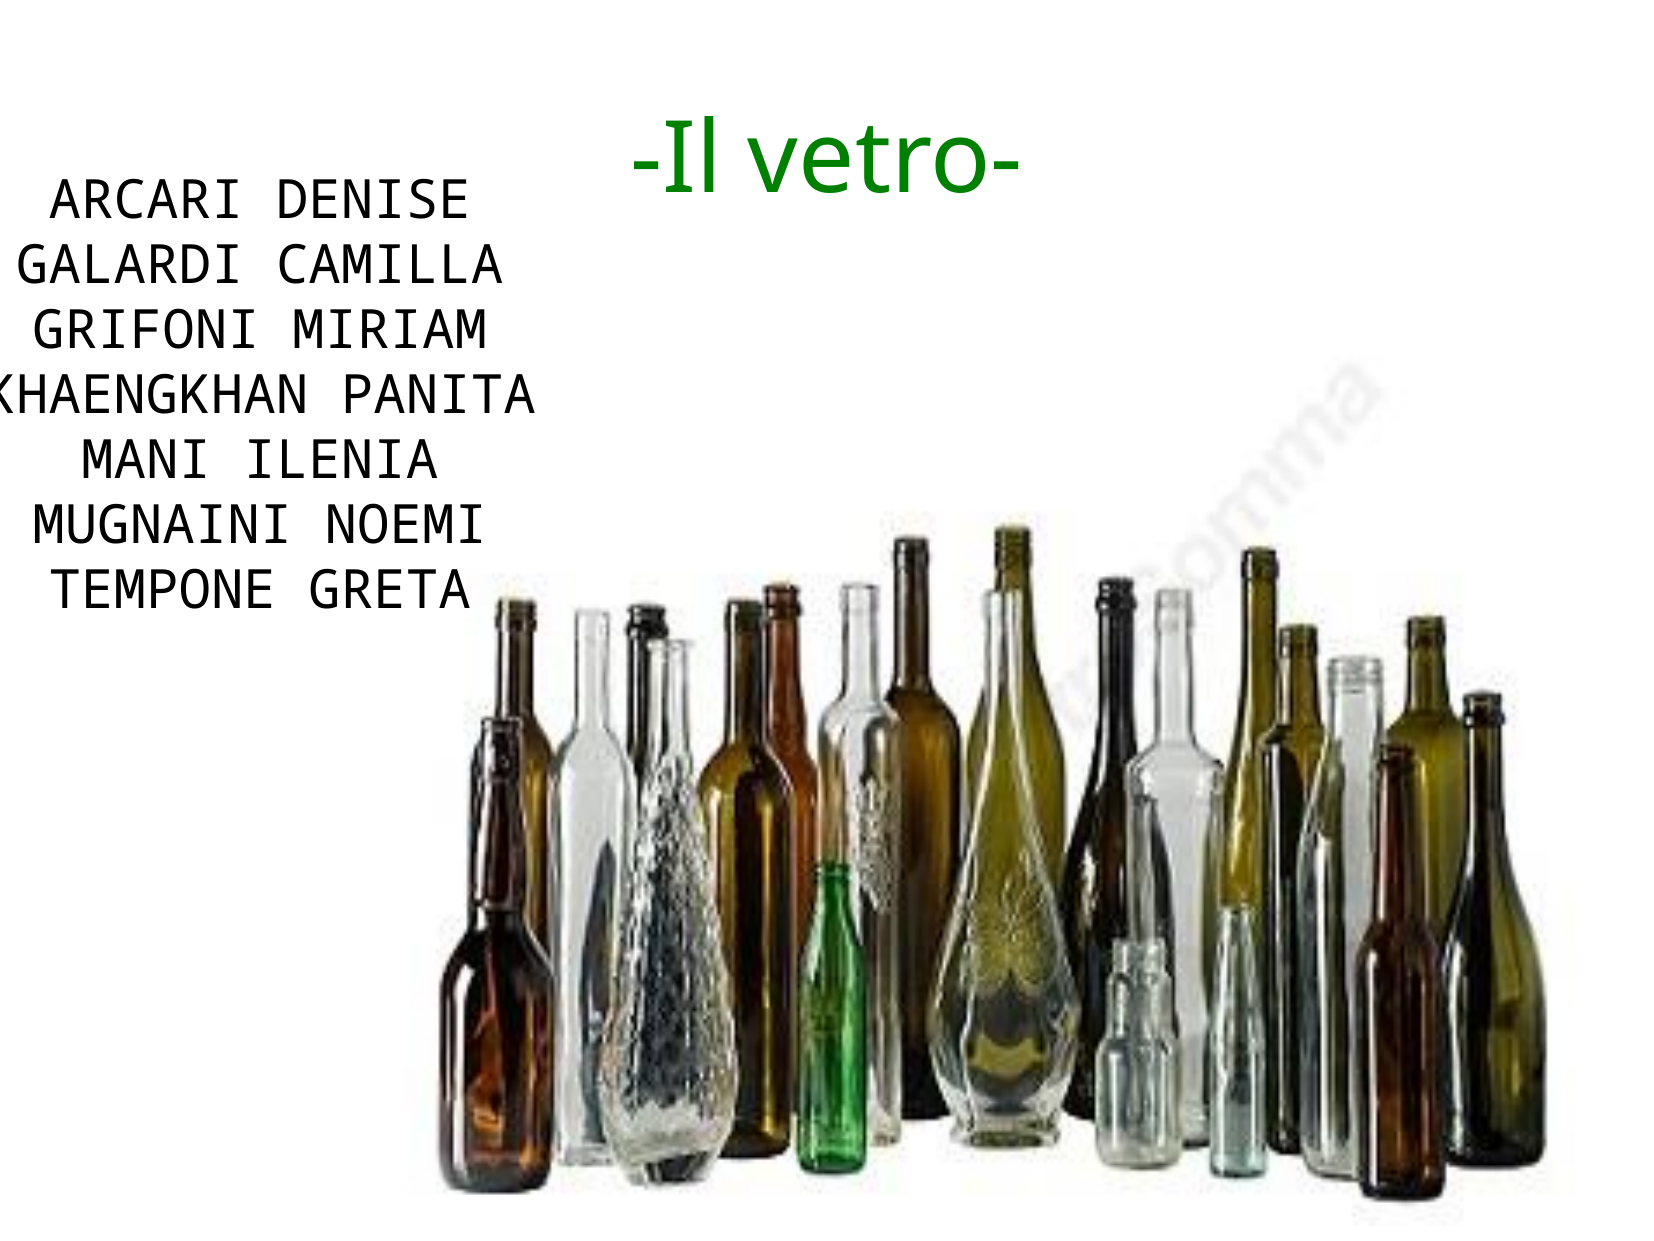

ARCARI DENISE
GALARDI CAMILLA
GRIFONI MIRIAM
KHAENGKHAN PANITA
MANI ILENIA
MUGNAINI NOEMI
TEMPONE GRETA
# -Il vetro-